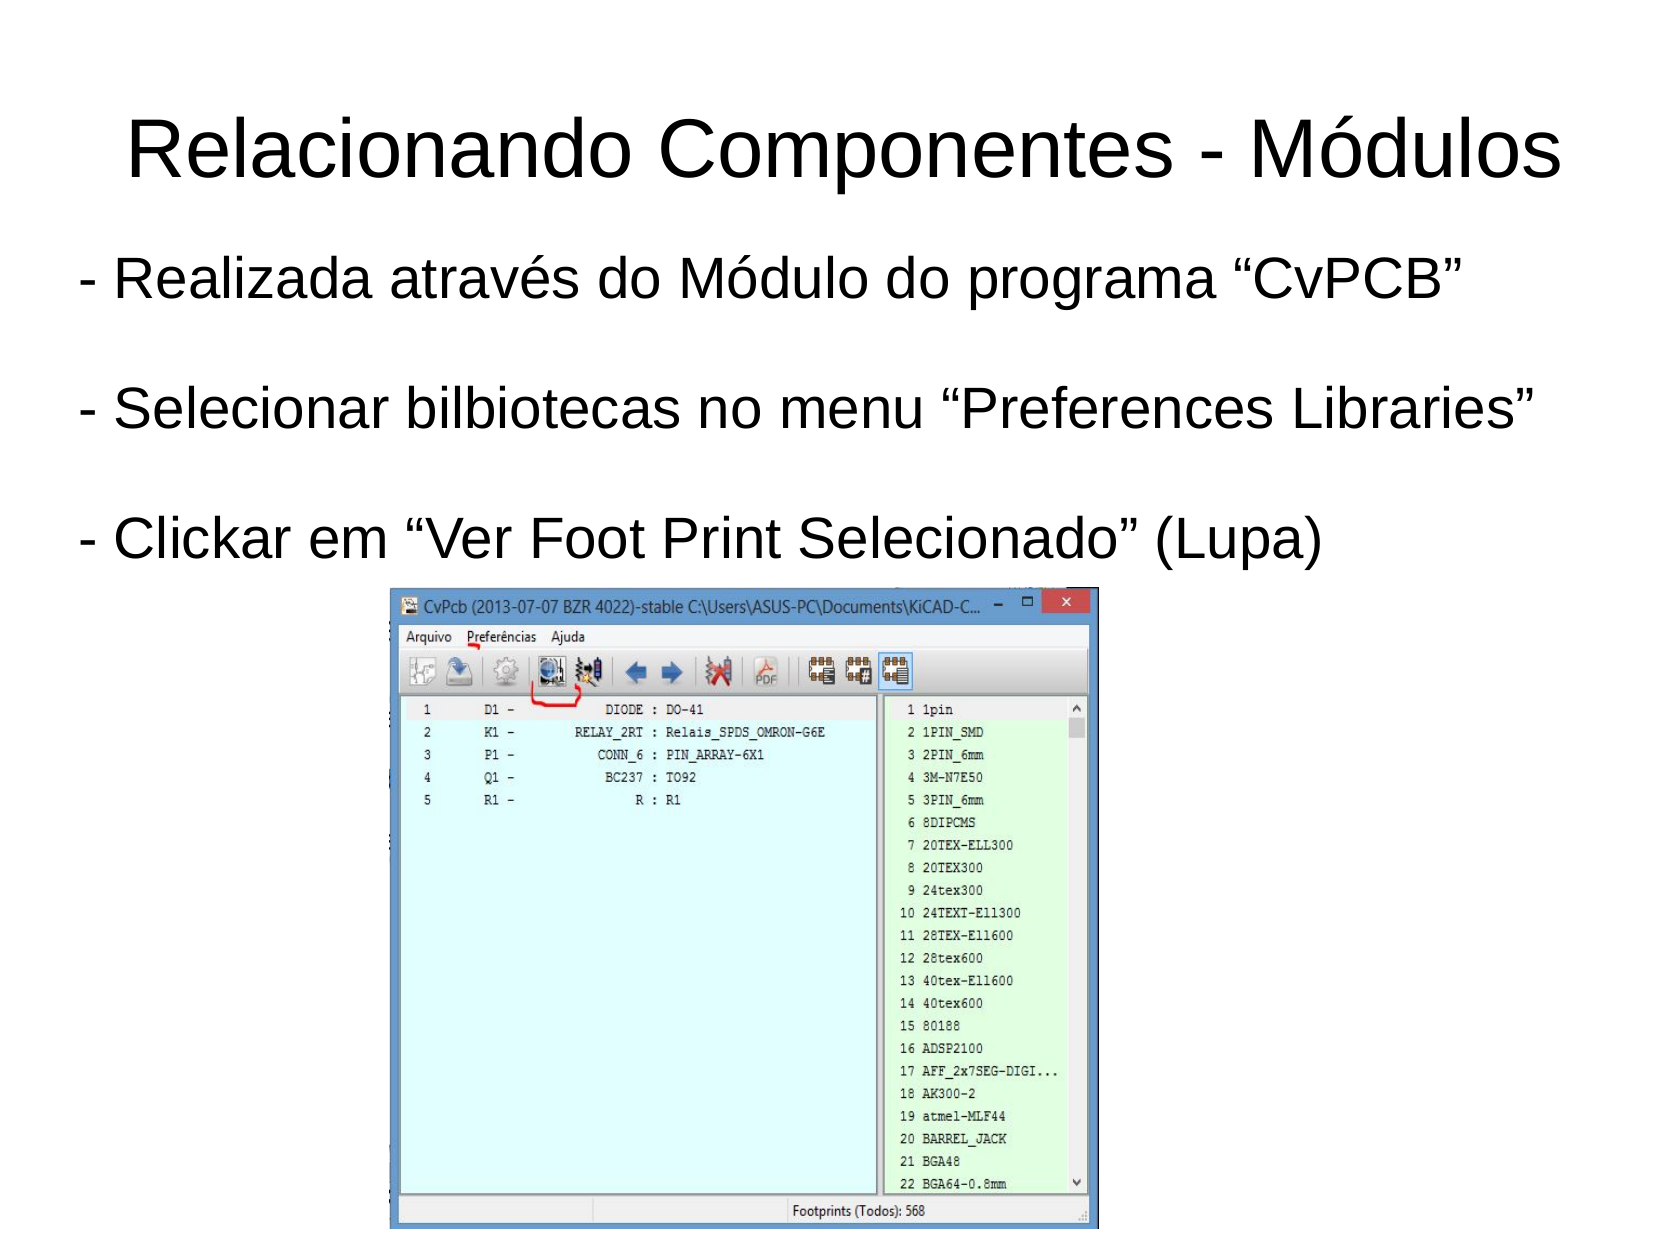

Relacionando Componentes - Módulos
 - Realizada através do Módulo do programa “CvPCB”
 - Selecionar bilbiotecas no menu “Preferences Libraries”
 - Clickar em “Ver Foot Print Selecionado” (Lupa)